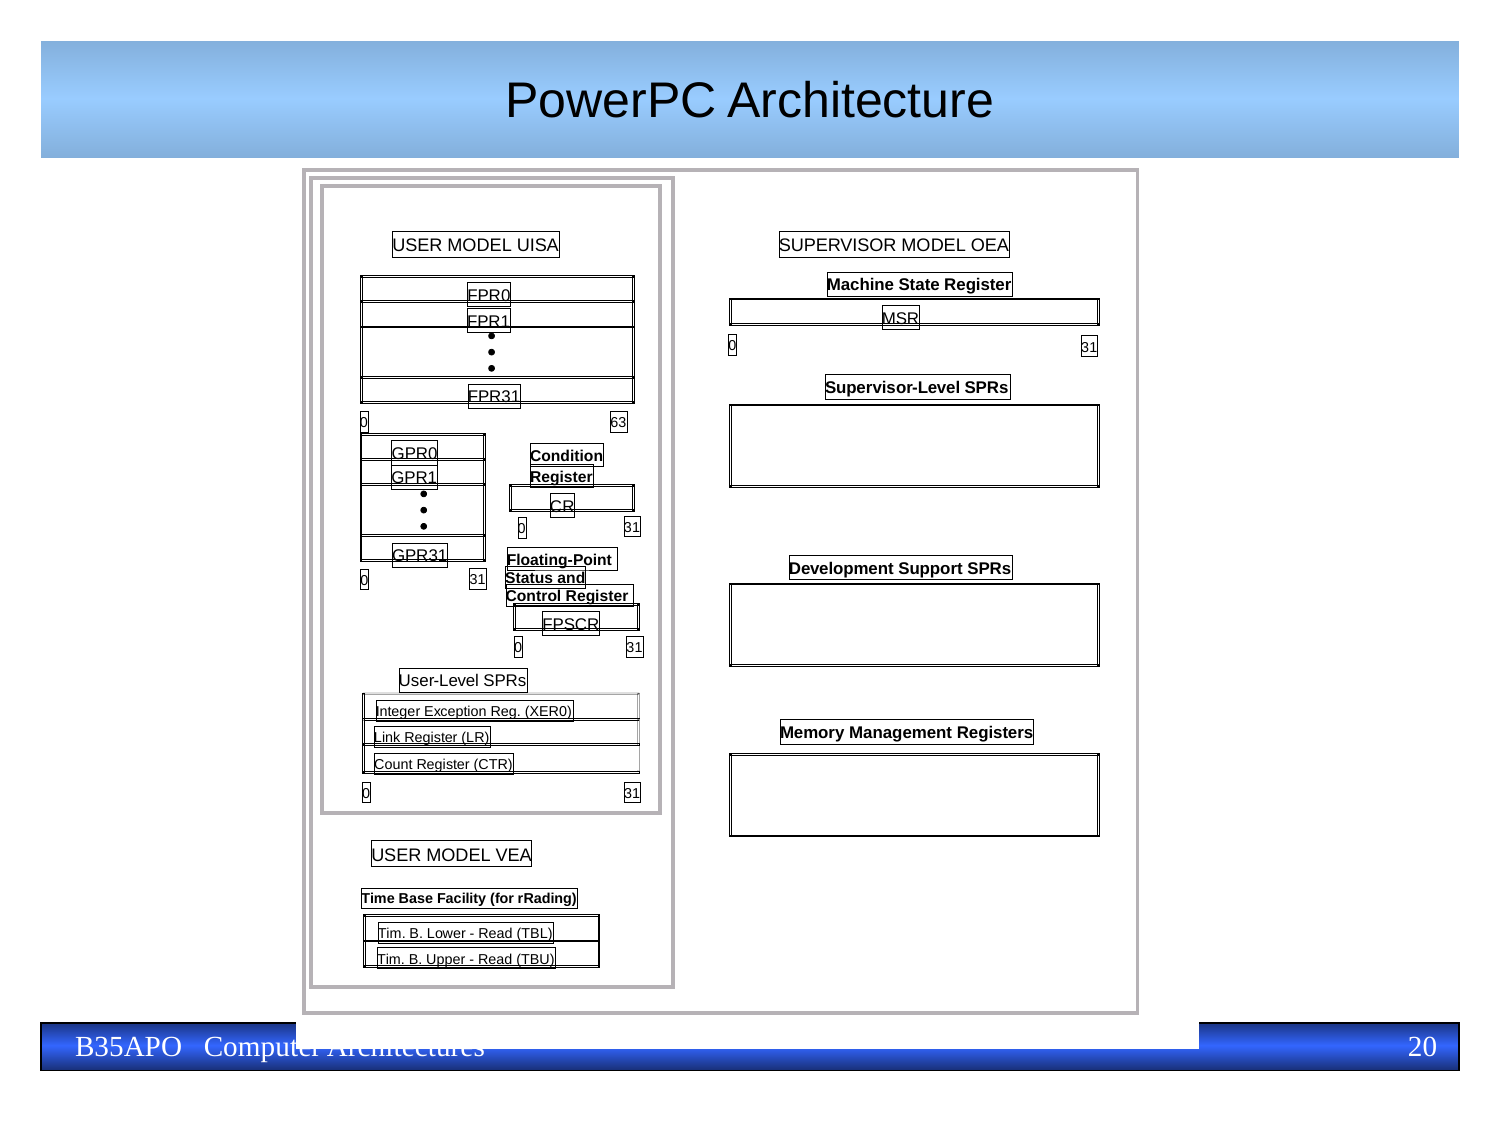

# PowerPC Architecture
B35APO Computer Architectures
20